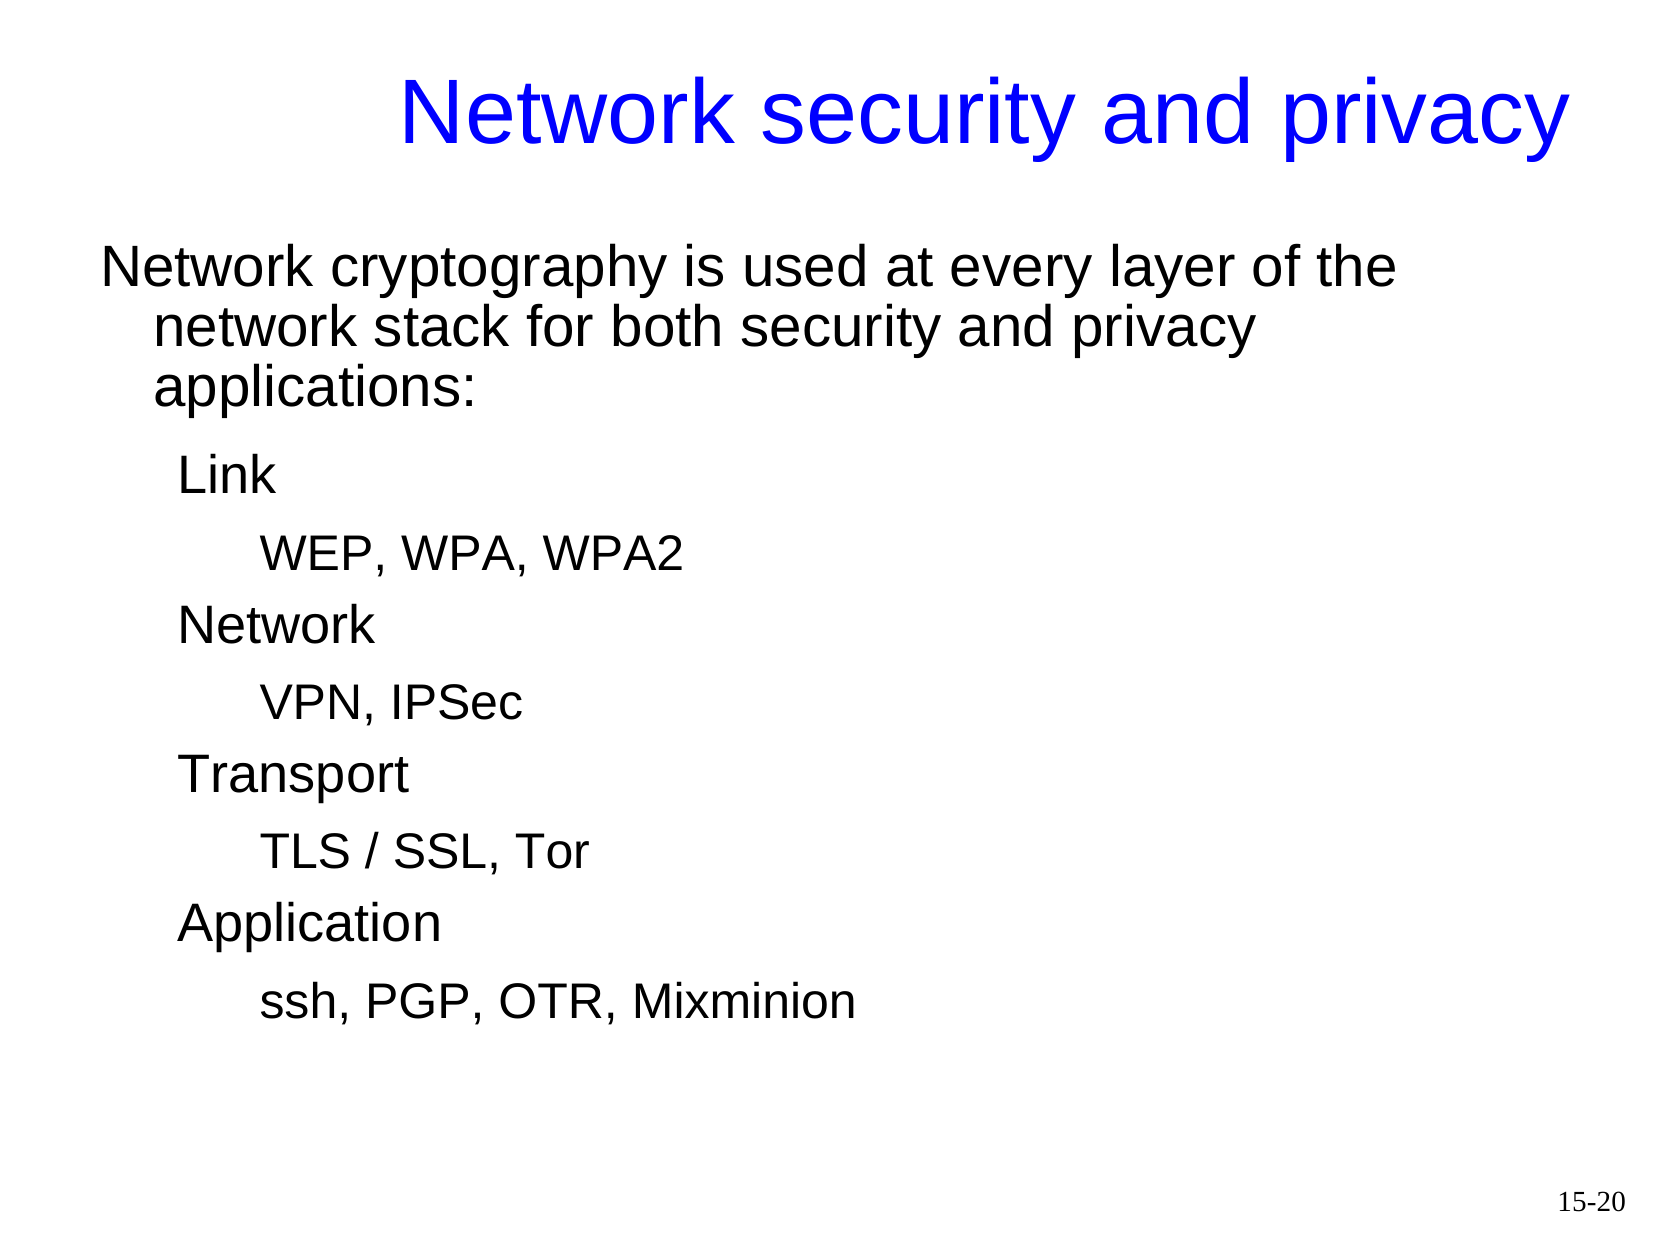

# Network security and privacy
Network cryptography is used at every layer of the network stack for both security and privacy applications:
Link
WEP, WPA, WPA2
Network
VPN, IPSec
Transport
TLS / SSL, Tor
Application
ssh, PGP, OTR, Mixminion